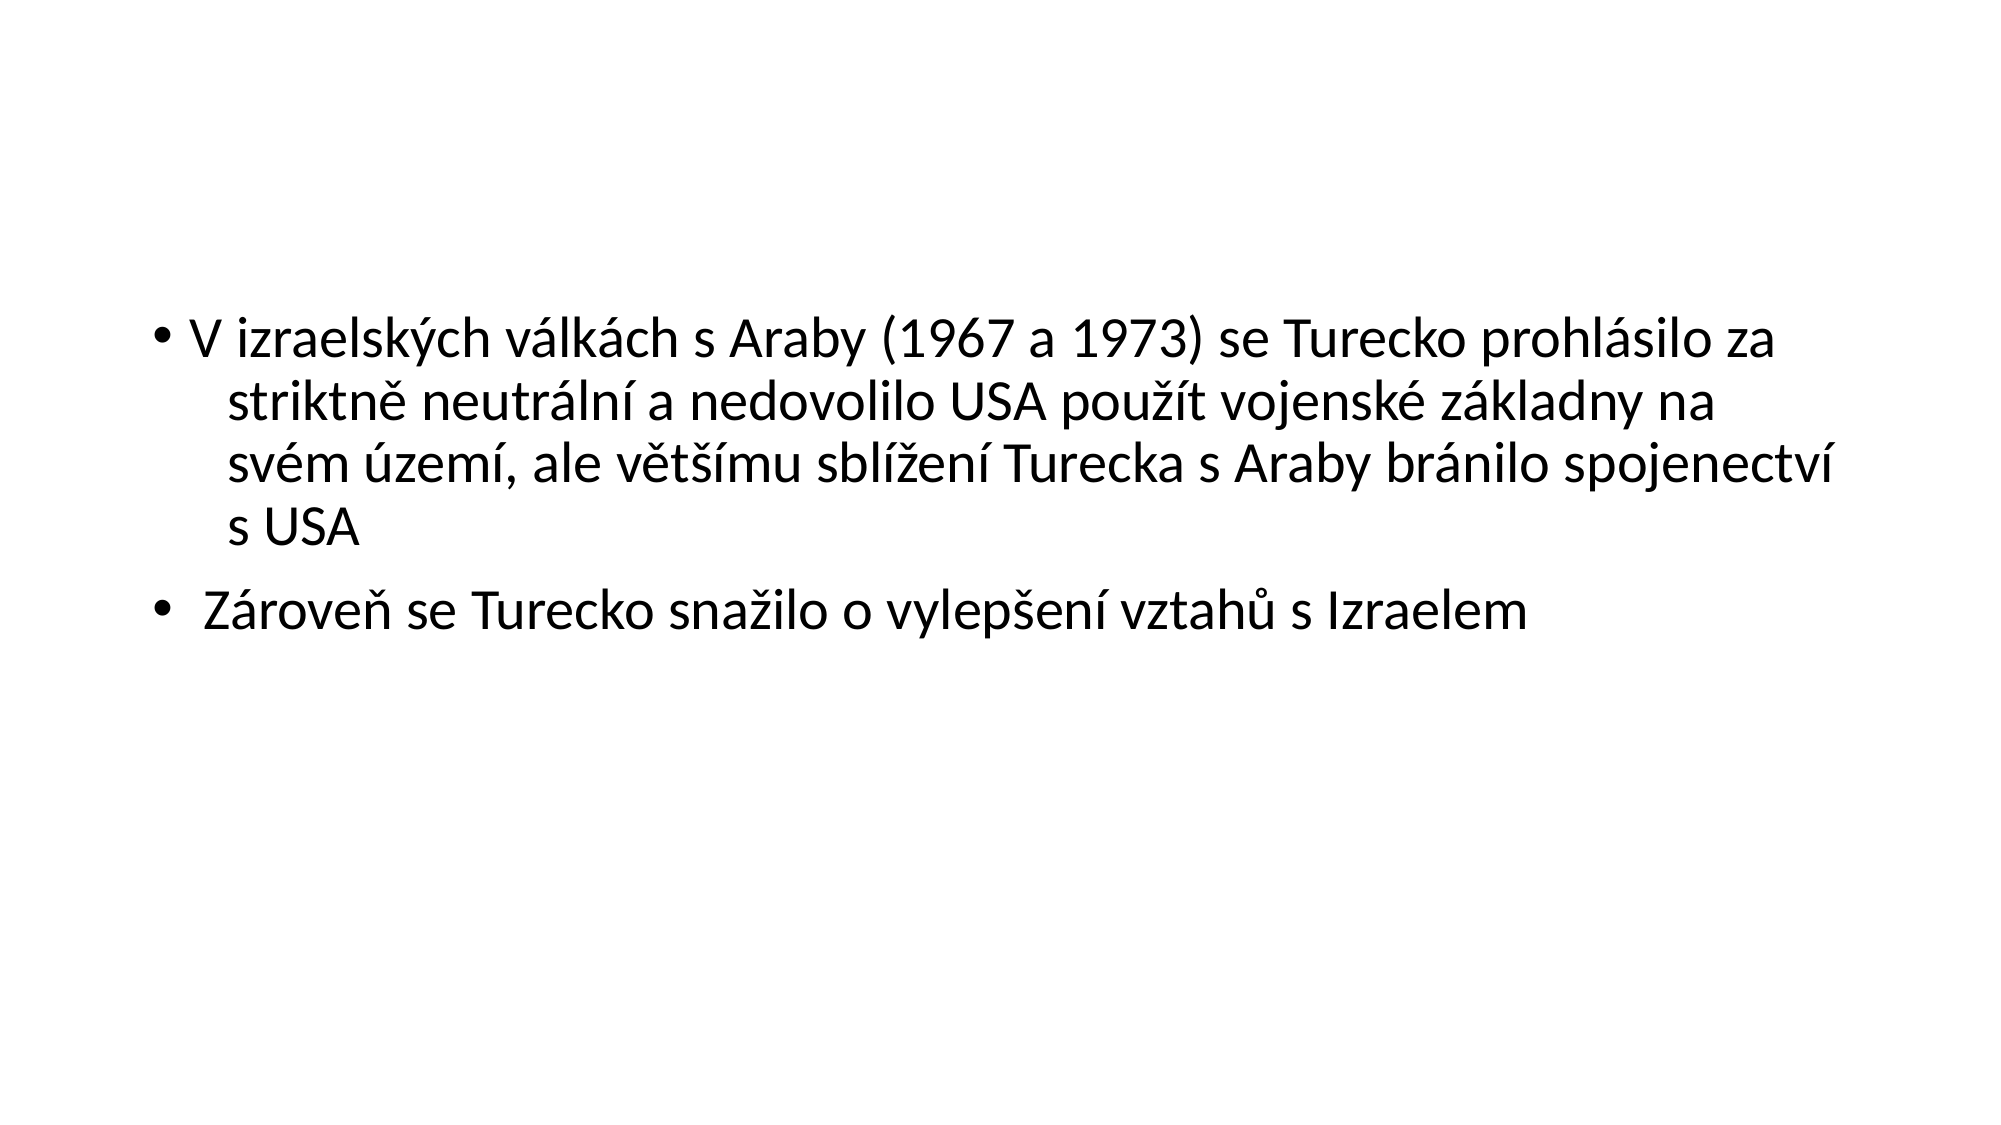

#
V izraelských válkách s Araby (1967 a 1973) se Turecko prohlásilo za striktně neutrální a nedovolilo USA použít vojenské základny na svém území, ale většímu sblížení Turecka s Araby bránilo spojenectví s USA
 Zároveň se Turecko snažilo o vylepšení vztahů s Izraelem